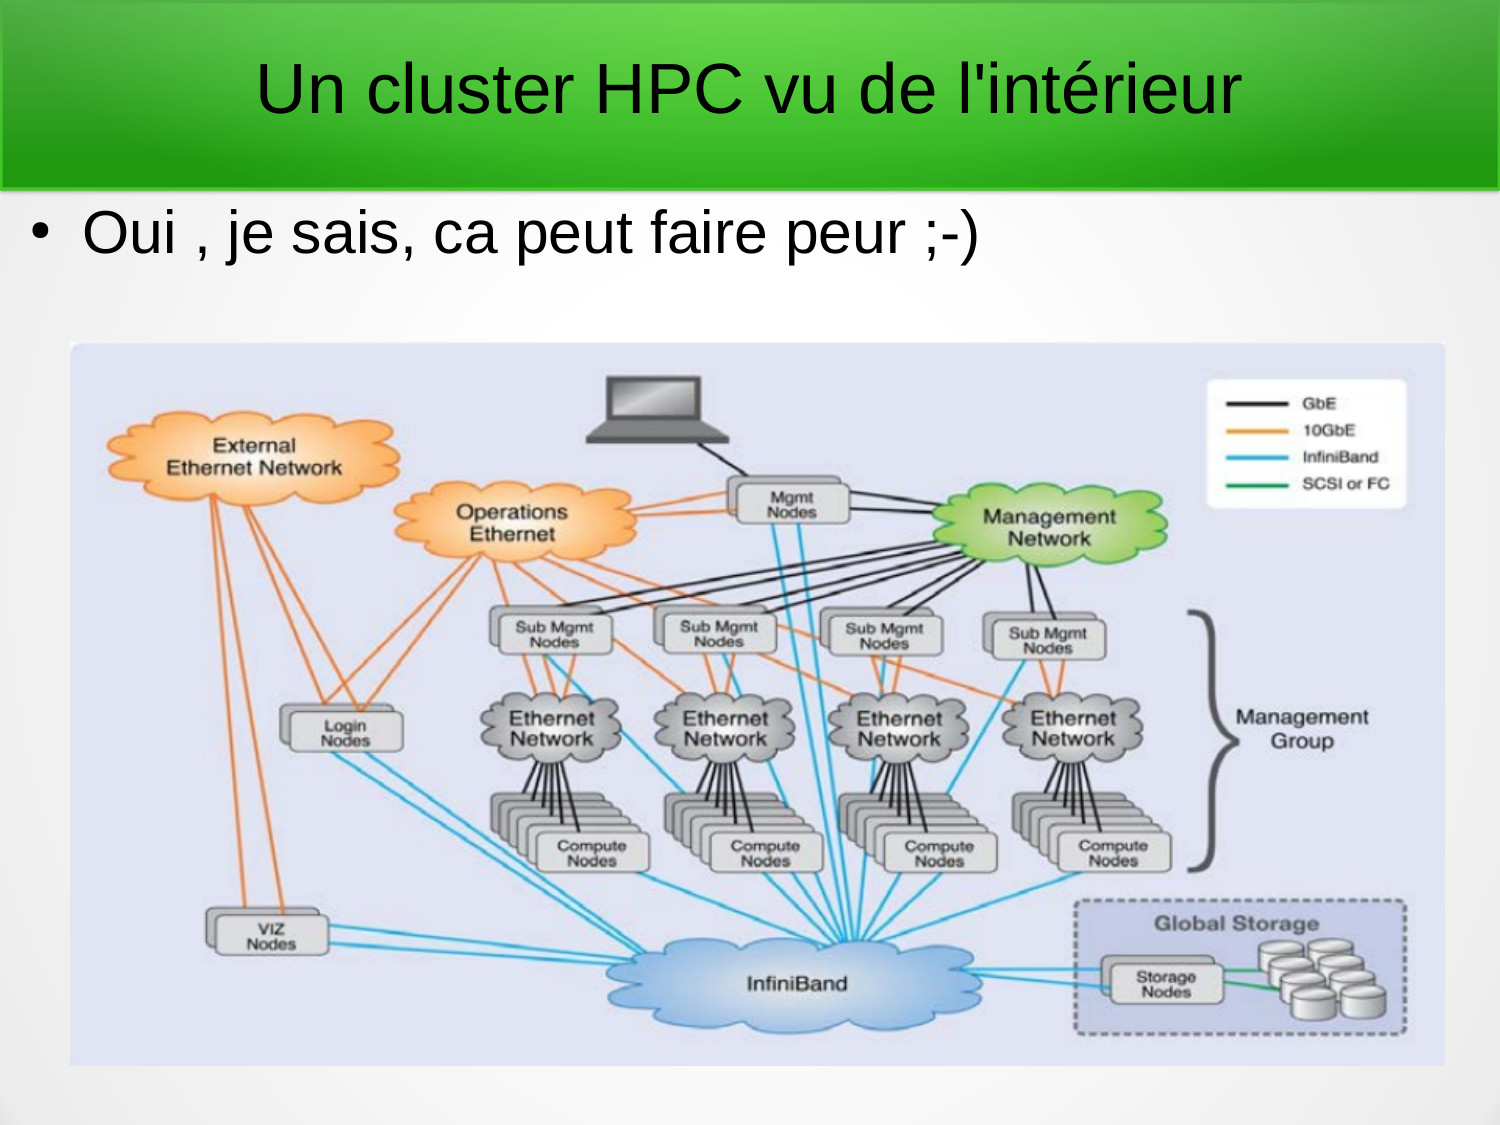

# Un cluster HPC vu de l'intérieur
Oui , je sais, ca peut faire peur ;-)